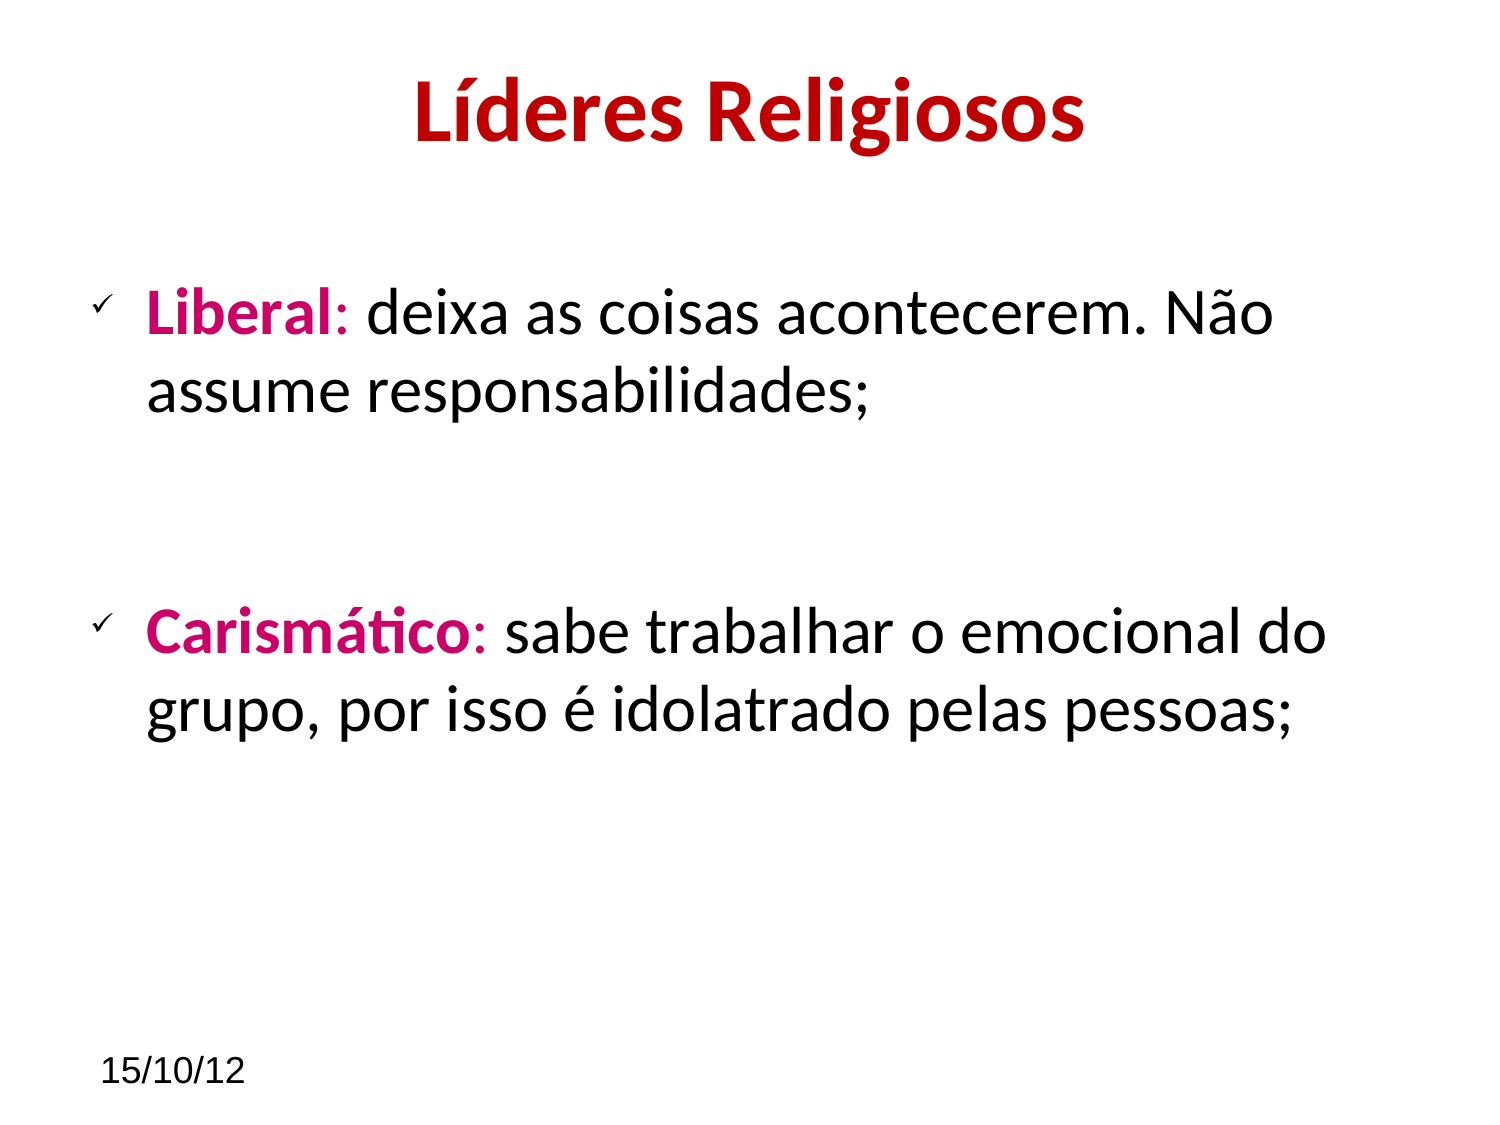

# Líderes Religiosos
Liberal: deixa as coisas acontecerem. Não assume responsabilidades;
Carismático: sabe trabalhar o emocional do grupo, por isso é idolatrado pelas pessoas;